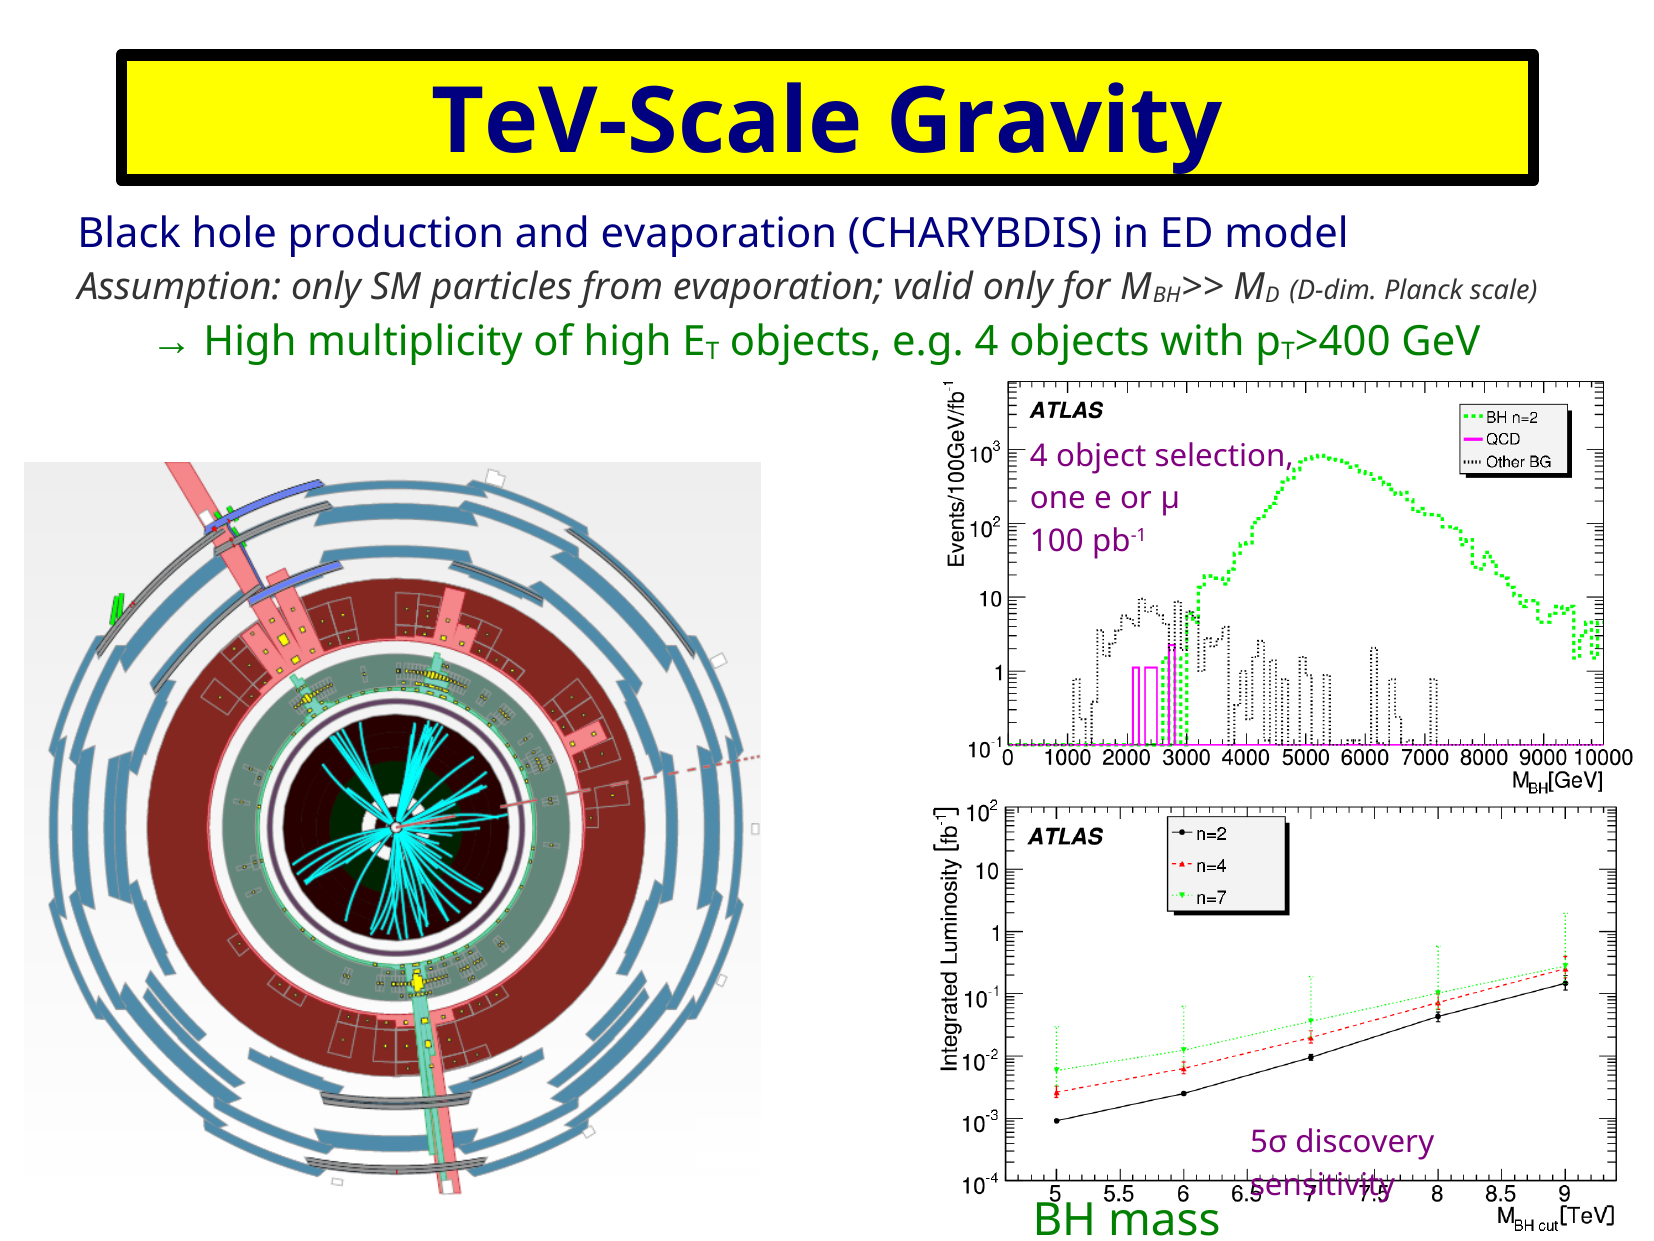

# TeV-Scale Gravity
Black hole production and evaporation (CHARYBDIS) in ED model
Assumption: only SM particles from evaporation; valid only for MBH>> MD (D-dim. Planck scale)
	→ High multiplicity of high ET objects, e.g. 4 objects with pT>400 GeV
4 object selection, one e or μ
100 pb-1
5σ discovery sensitivity
38
BH mass threshold